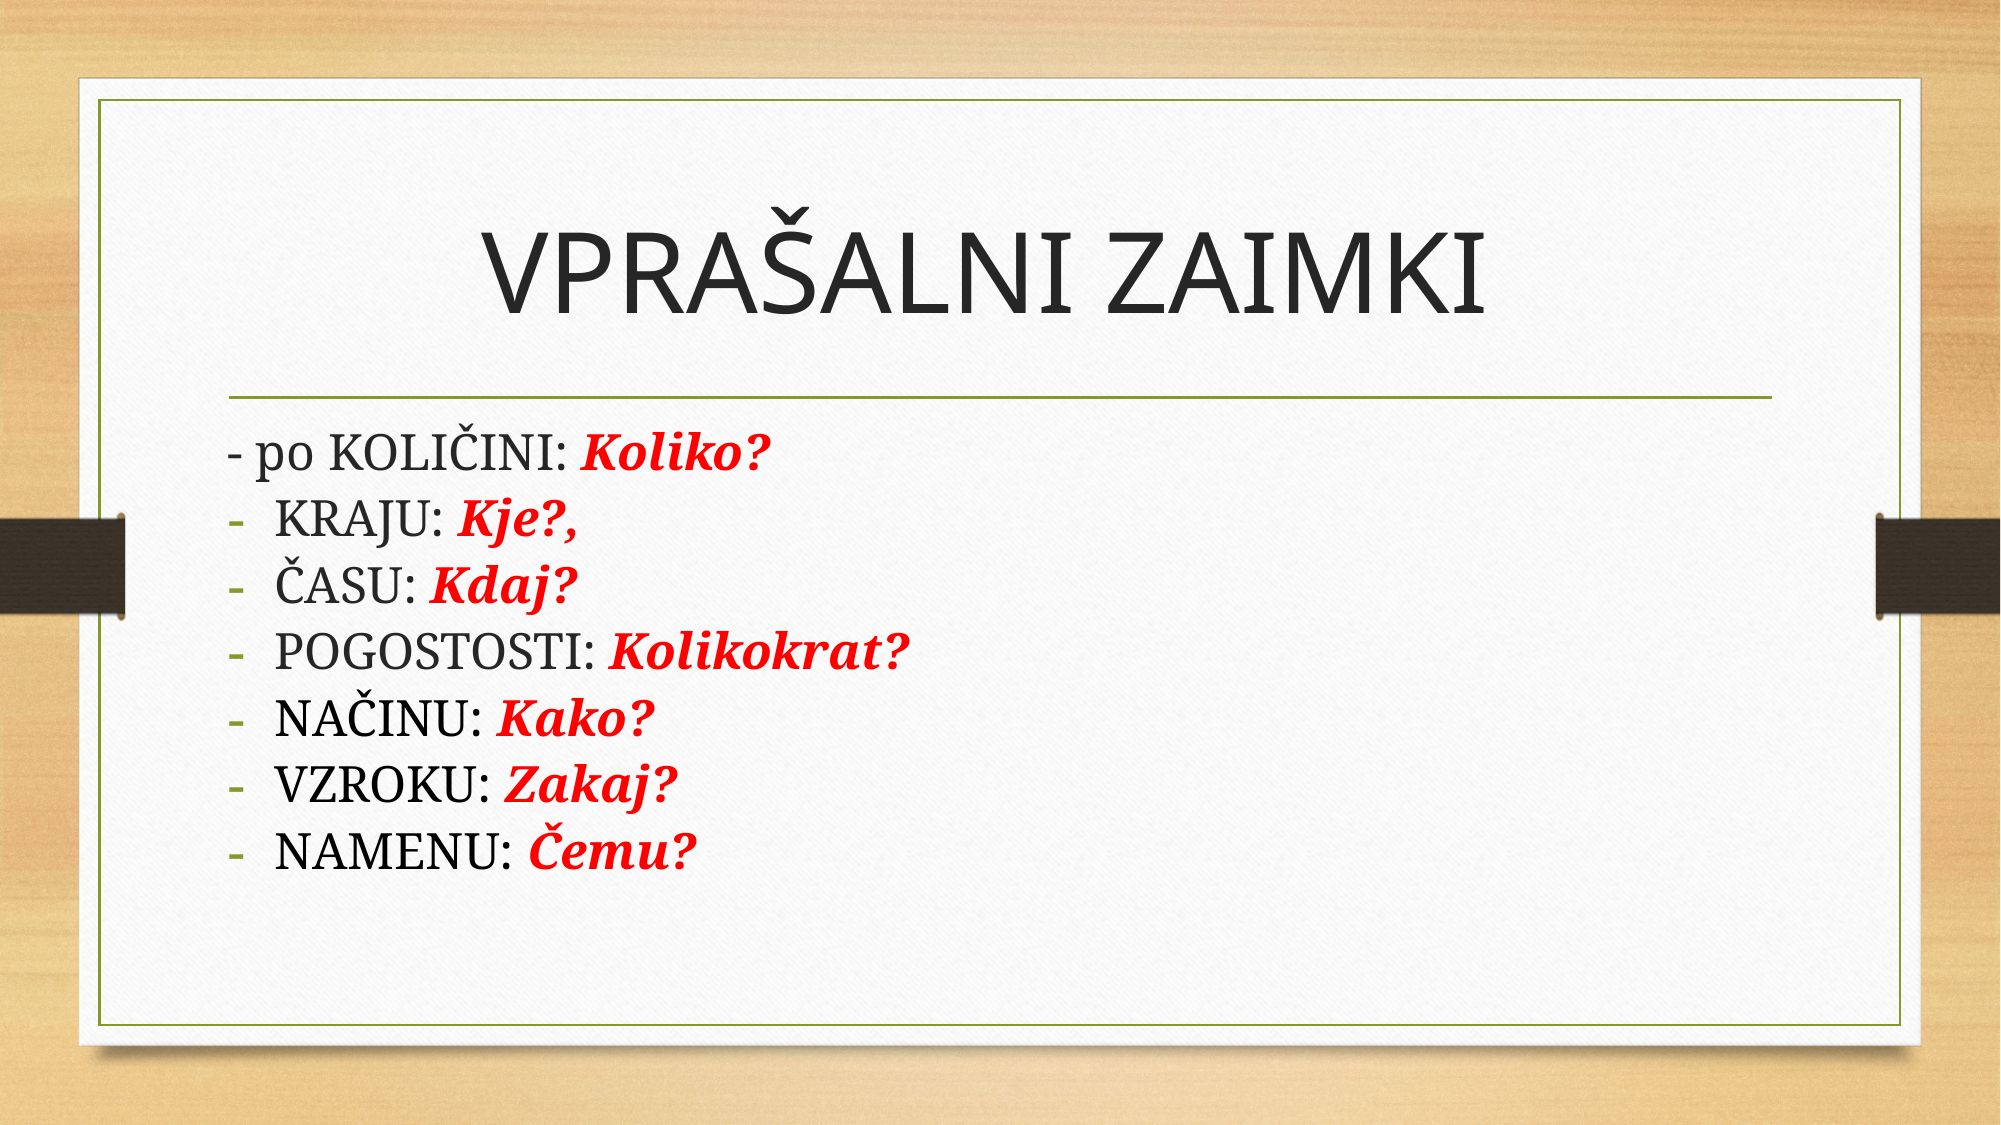

# VPRAŠALNI ZAIMKI
- po KOLIČINI: Koliko?
KRAJU: Kje?,
ČASU: Kdaj?
POGOSTOSTI: Kolikokrat?
NAČINU: Kako?
VZROKU: Zakaj?
NAMENU: Čemu?